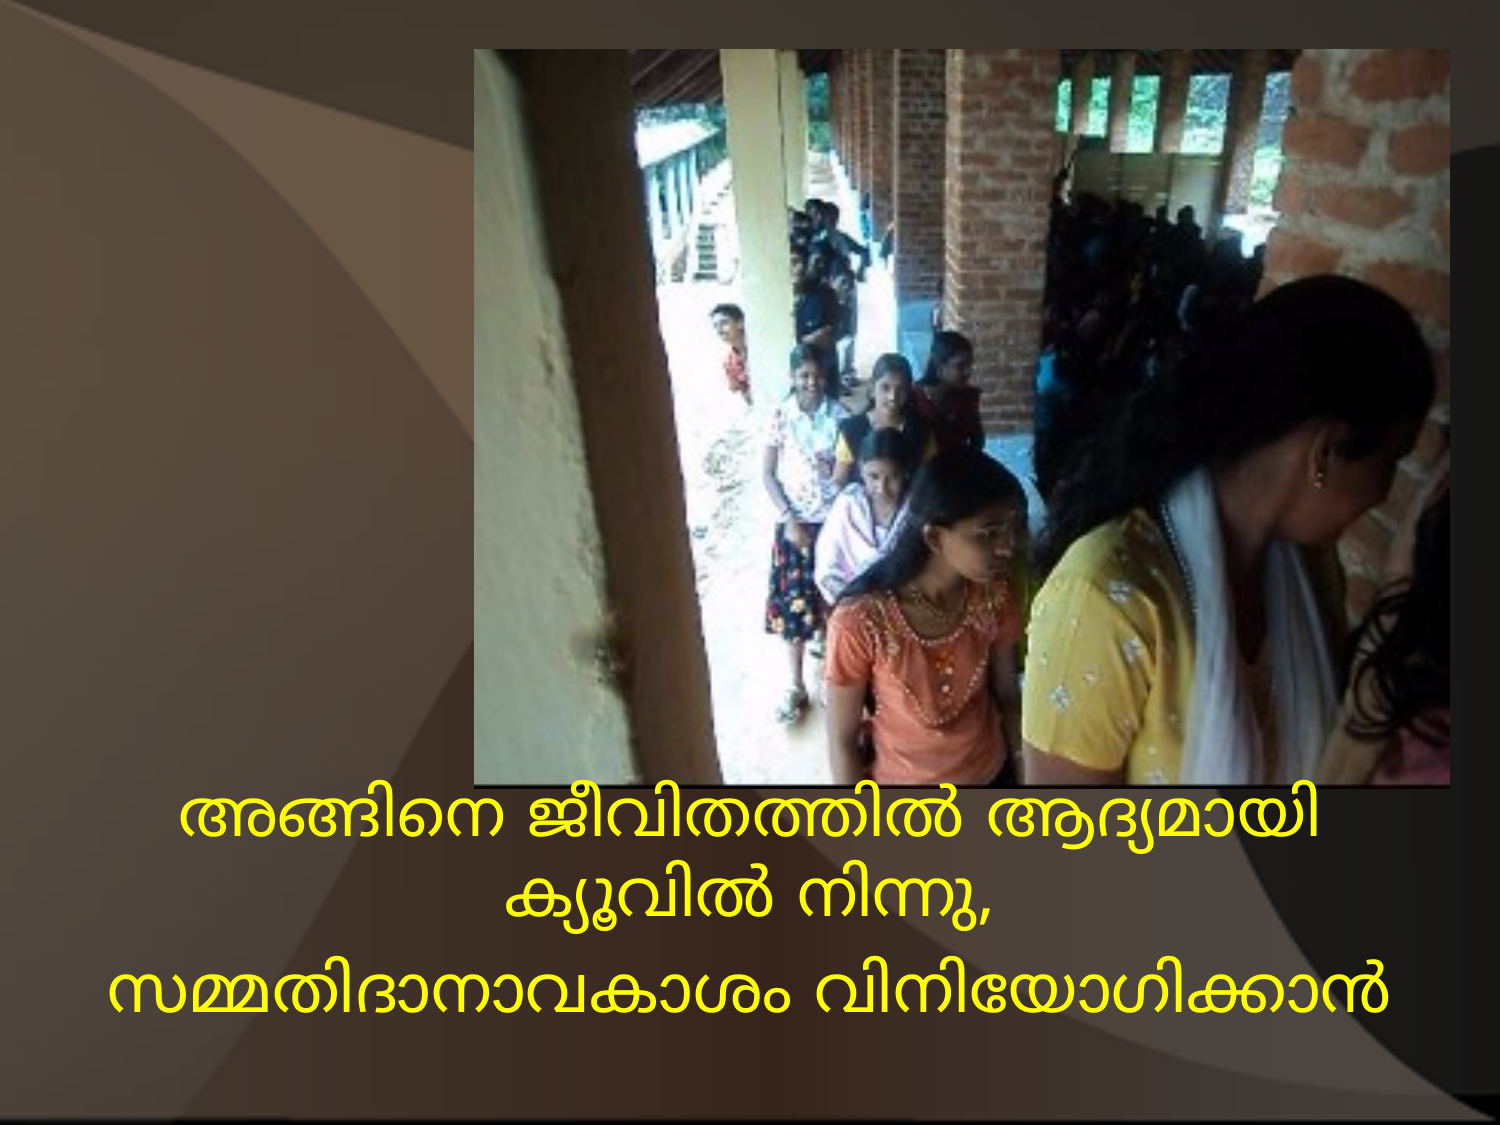

അങ്ങിനെ ‍ജീവിതത്തില്‍ ആദ്യമായി ക്യൂവില്‍ നിന്നു,
സമ്മതിദാനാവകാശം വിനിയോഗിക്കാന്‍